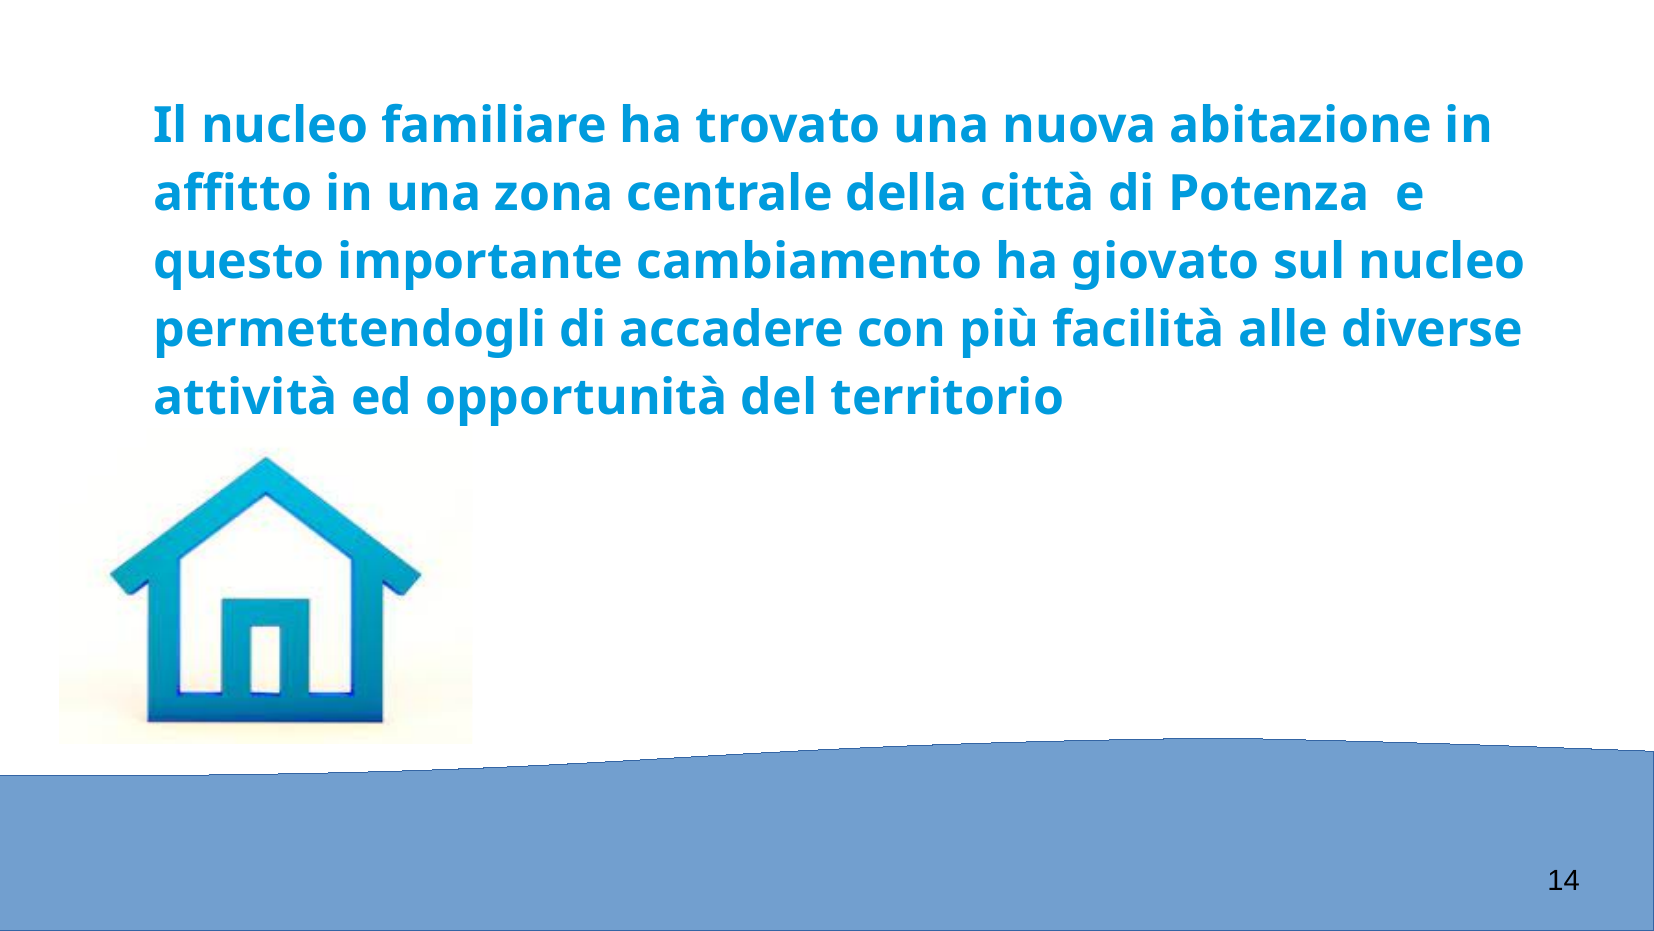

# Il nucleo familiare ha trovato una nuova abitazione in affitto in una zona centrale della città di Potenza e questo importante cambiamento ha giovato sul nucleo permettendogli di accadere con più facilità alle diverse attività ed opportunità del territorio